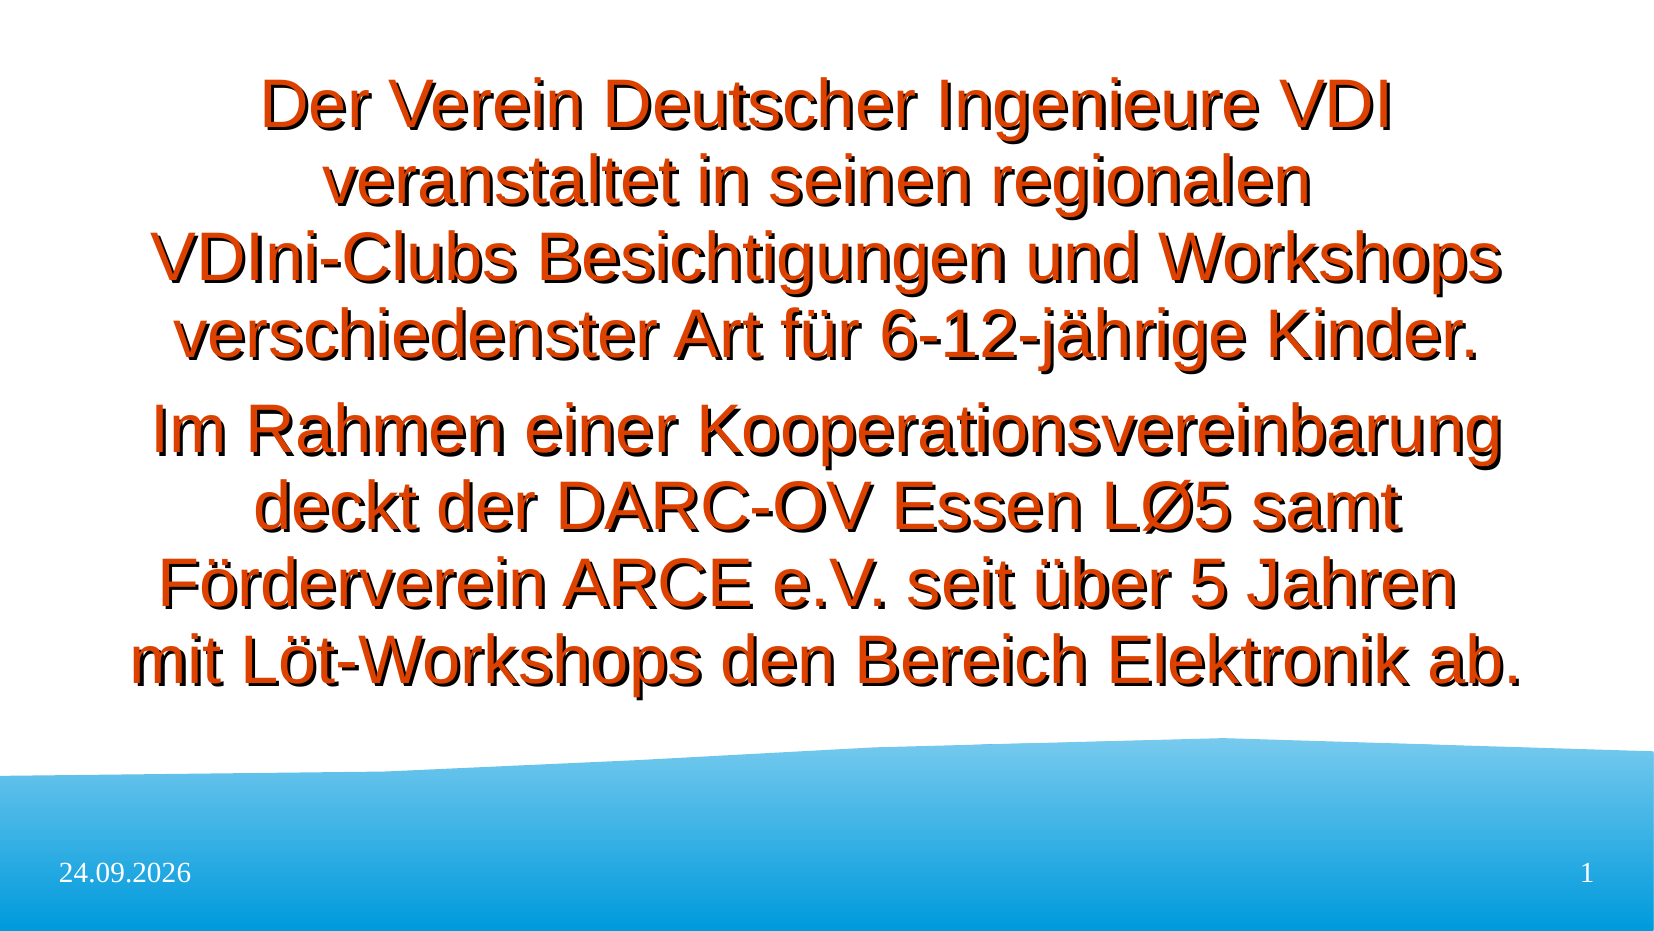

# Der Verein Deutscher Ingenieure VDI veranstaltet in seinen regionalen VDIni-Clubs Besichtigungen und Workshops verschiedenster Art für 6-12-jährige Kinder. Im Rahmen einer Kooperationsvereinbarung deckt der DARC-OV Essen LØ5 samt Förderverein ARCE e.V. seit über 5 Jahren mit Löt-Workshops den Bereich Elektronik ab.